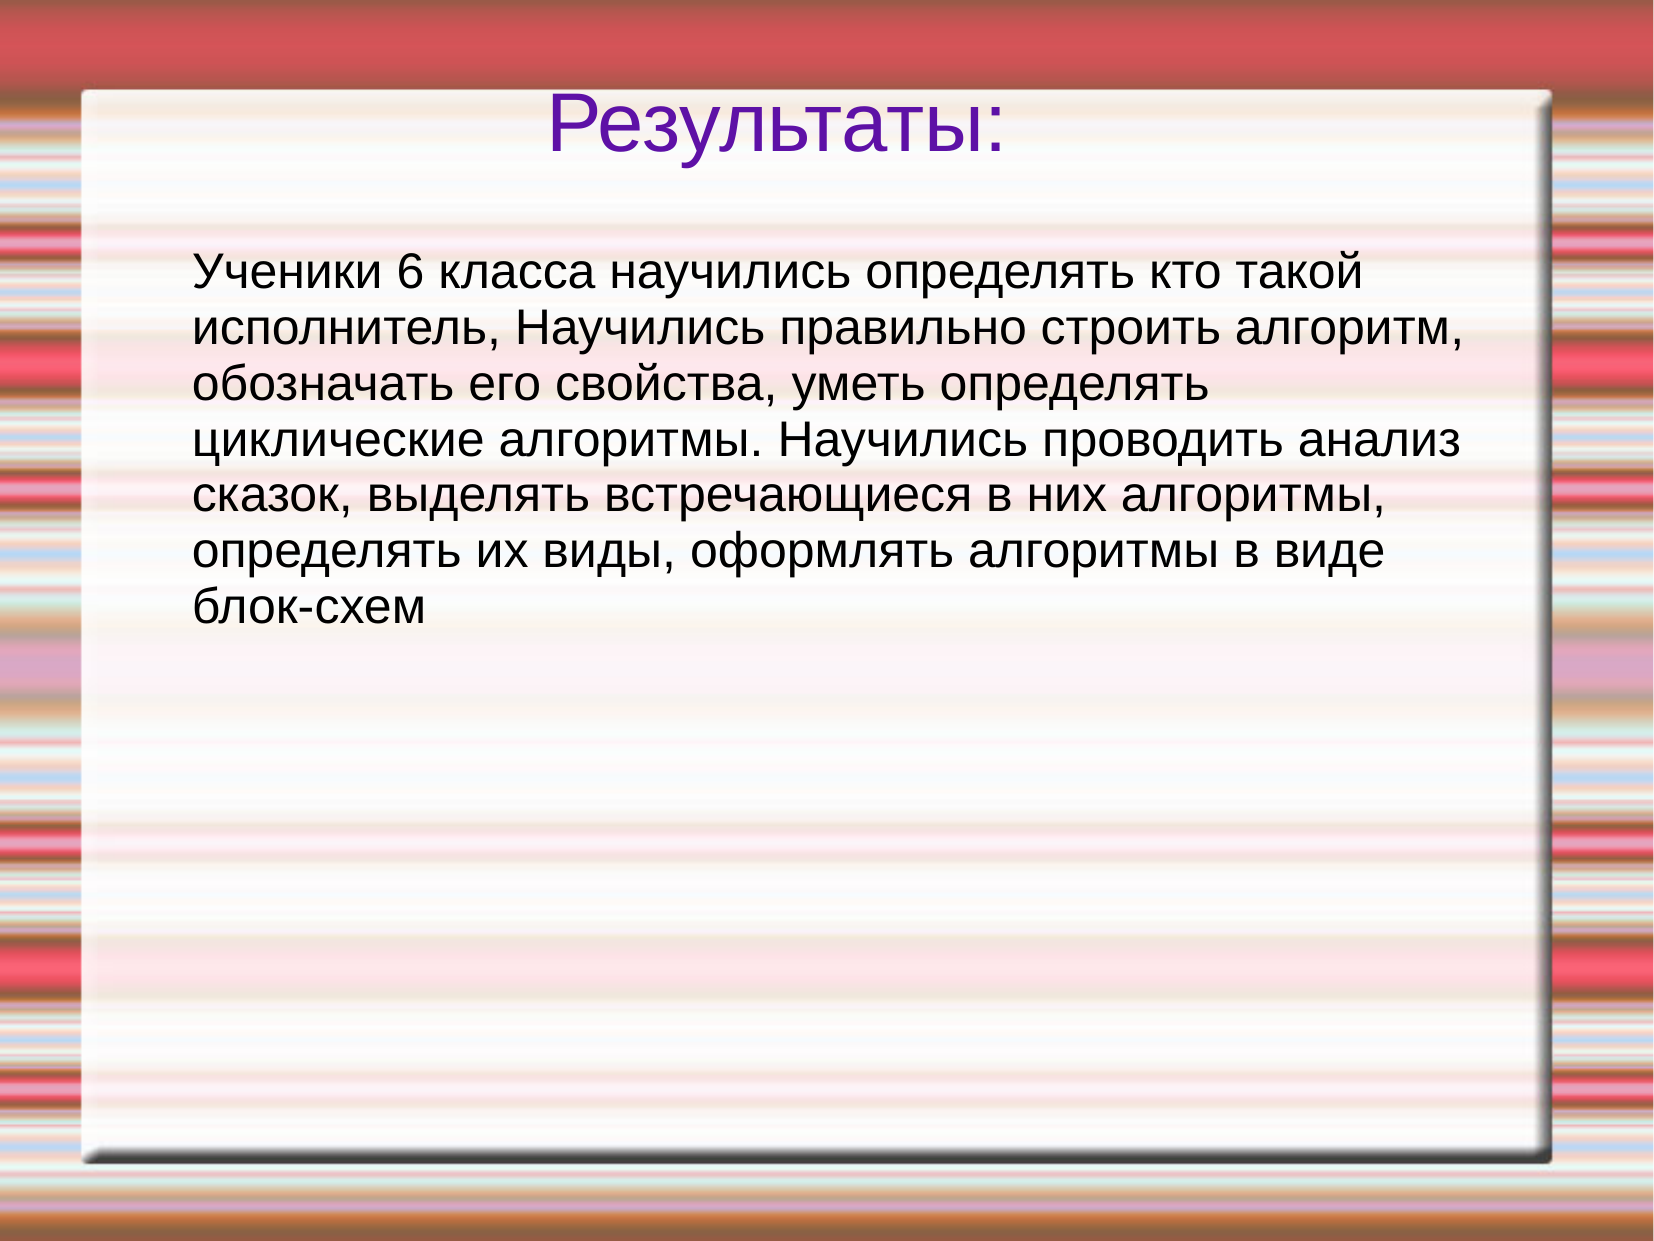

Результаты:
Ученики 6 класса научились определять кто такой исполнитель, Научились правильно строить алгоритм, обозначать его свойства, уметь определять циклические алгоритмы. Научились проводить анализ сказок, выделять встречающиеся в них алгоритмы, определять их виды, оформлять алгоритмы в виде блок-схем